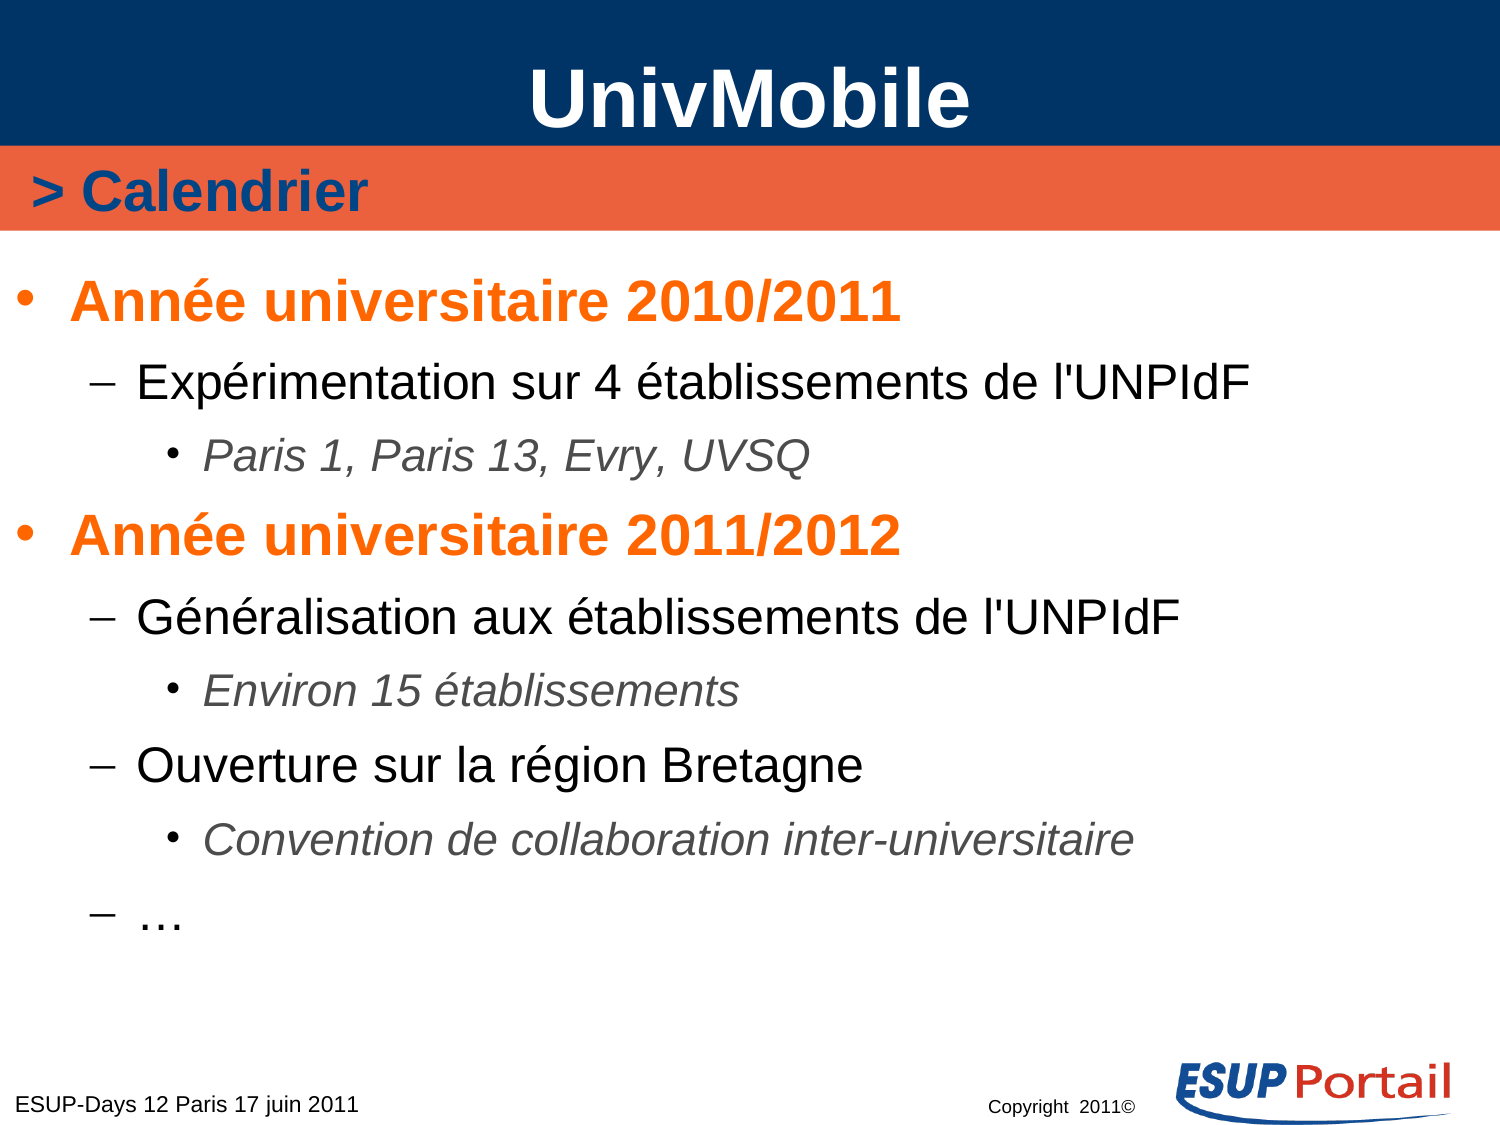

UnivMobile
 > Calendrier
Année universitaire 2010/2011
Expérimentation sur 4 établissements de l'UNPIdF
Paris 1, Paris 13, Evry, UVSQ
Année universitaire 2011/2012
Généralisation aux établissements de l'UNPIdF
Environ 15 établissements
Ouverture sur la région Bretagne
Convention de collaboration inter-universitaire
…
ESUP-Days 12 Paris 17 juin 2011